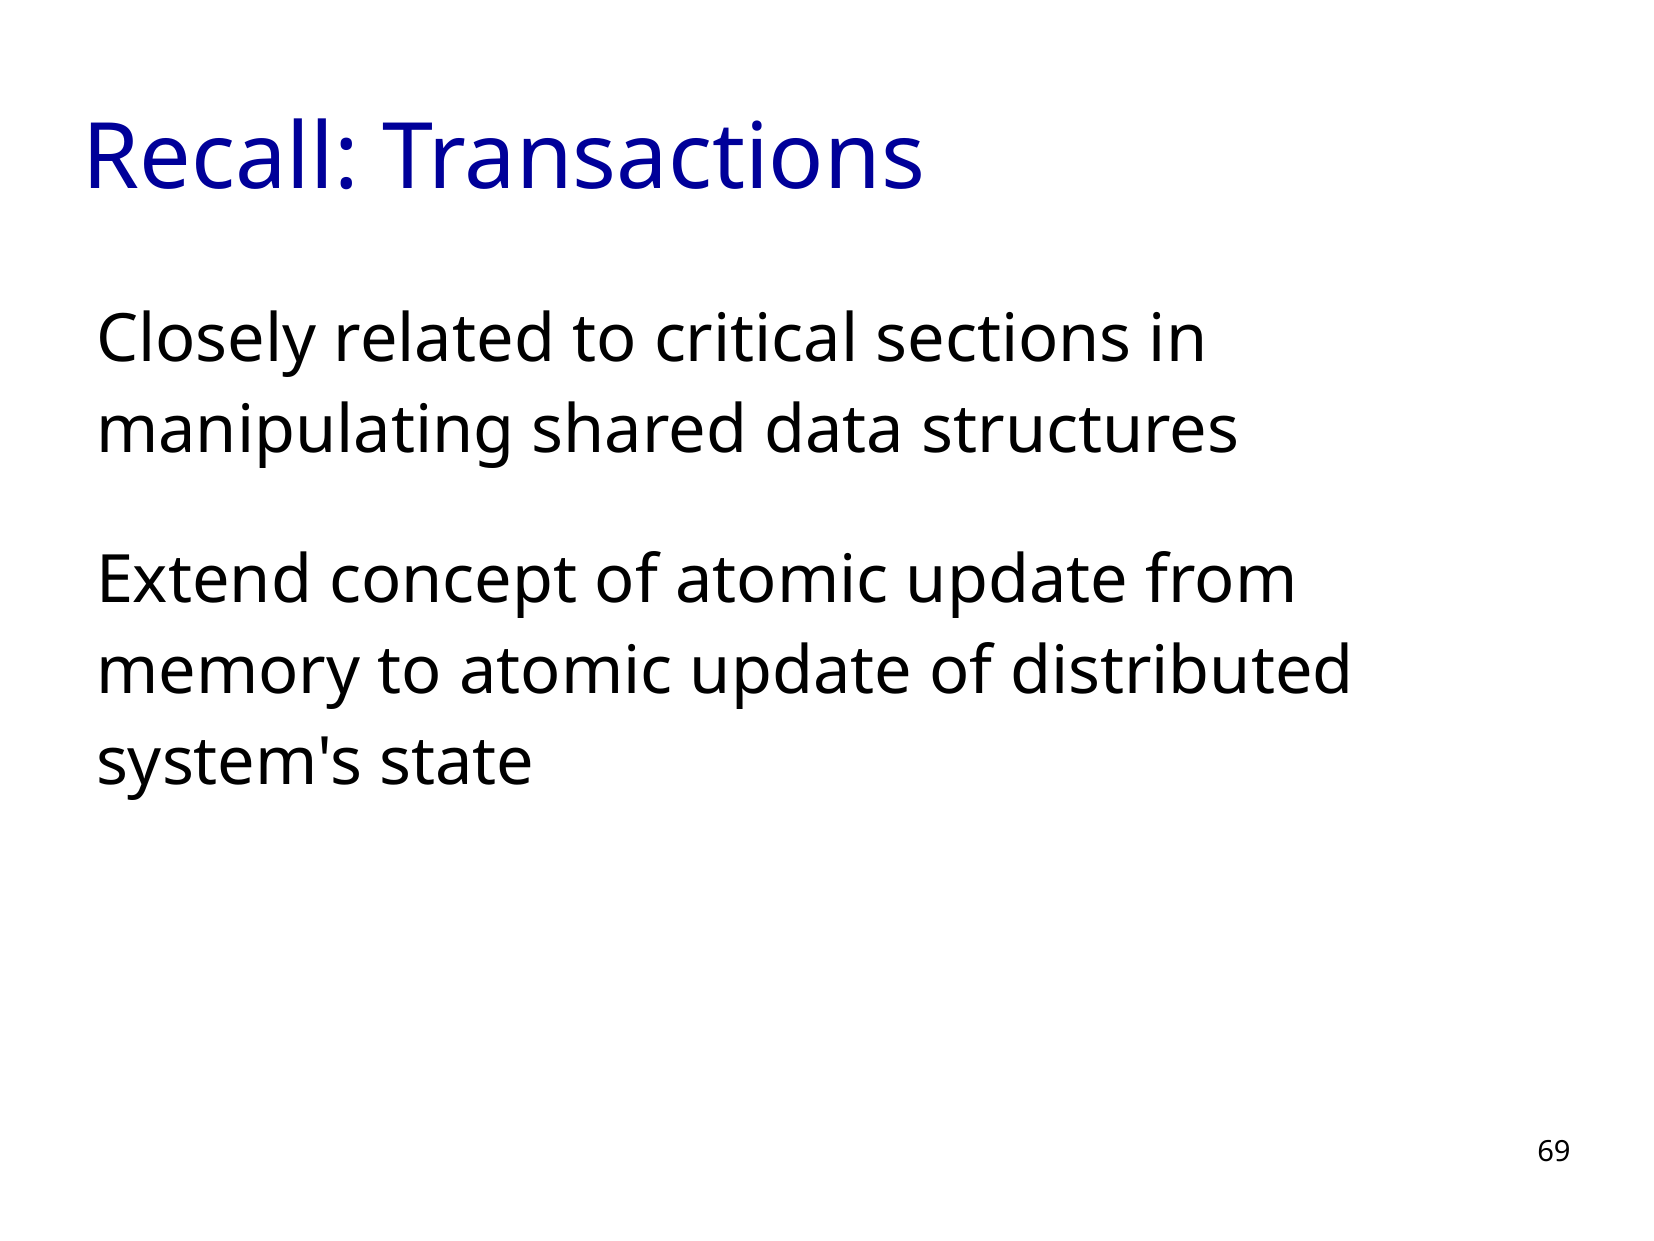

# Recall: Transactions
Closely related to critical sections in manipulating shared data structures
Extend concept of atomic update from memory to atomic update of distributed system's state
69